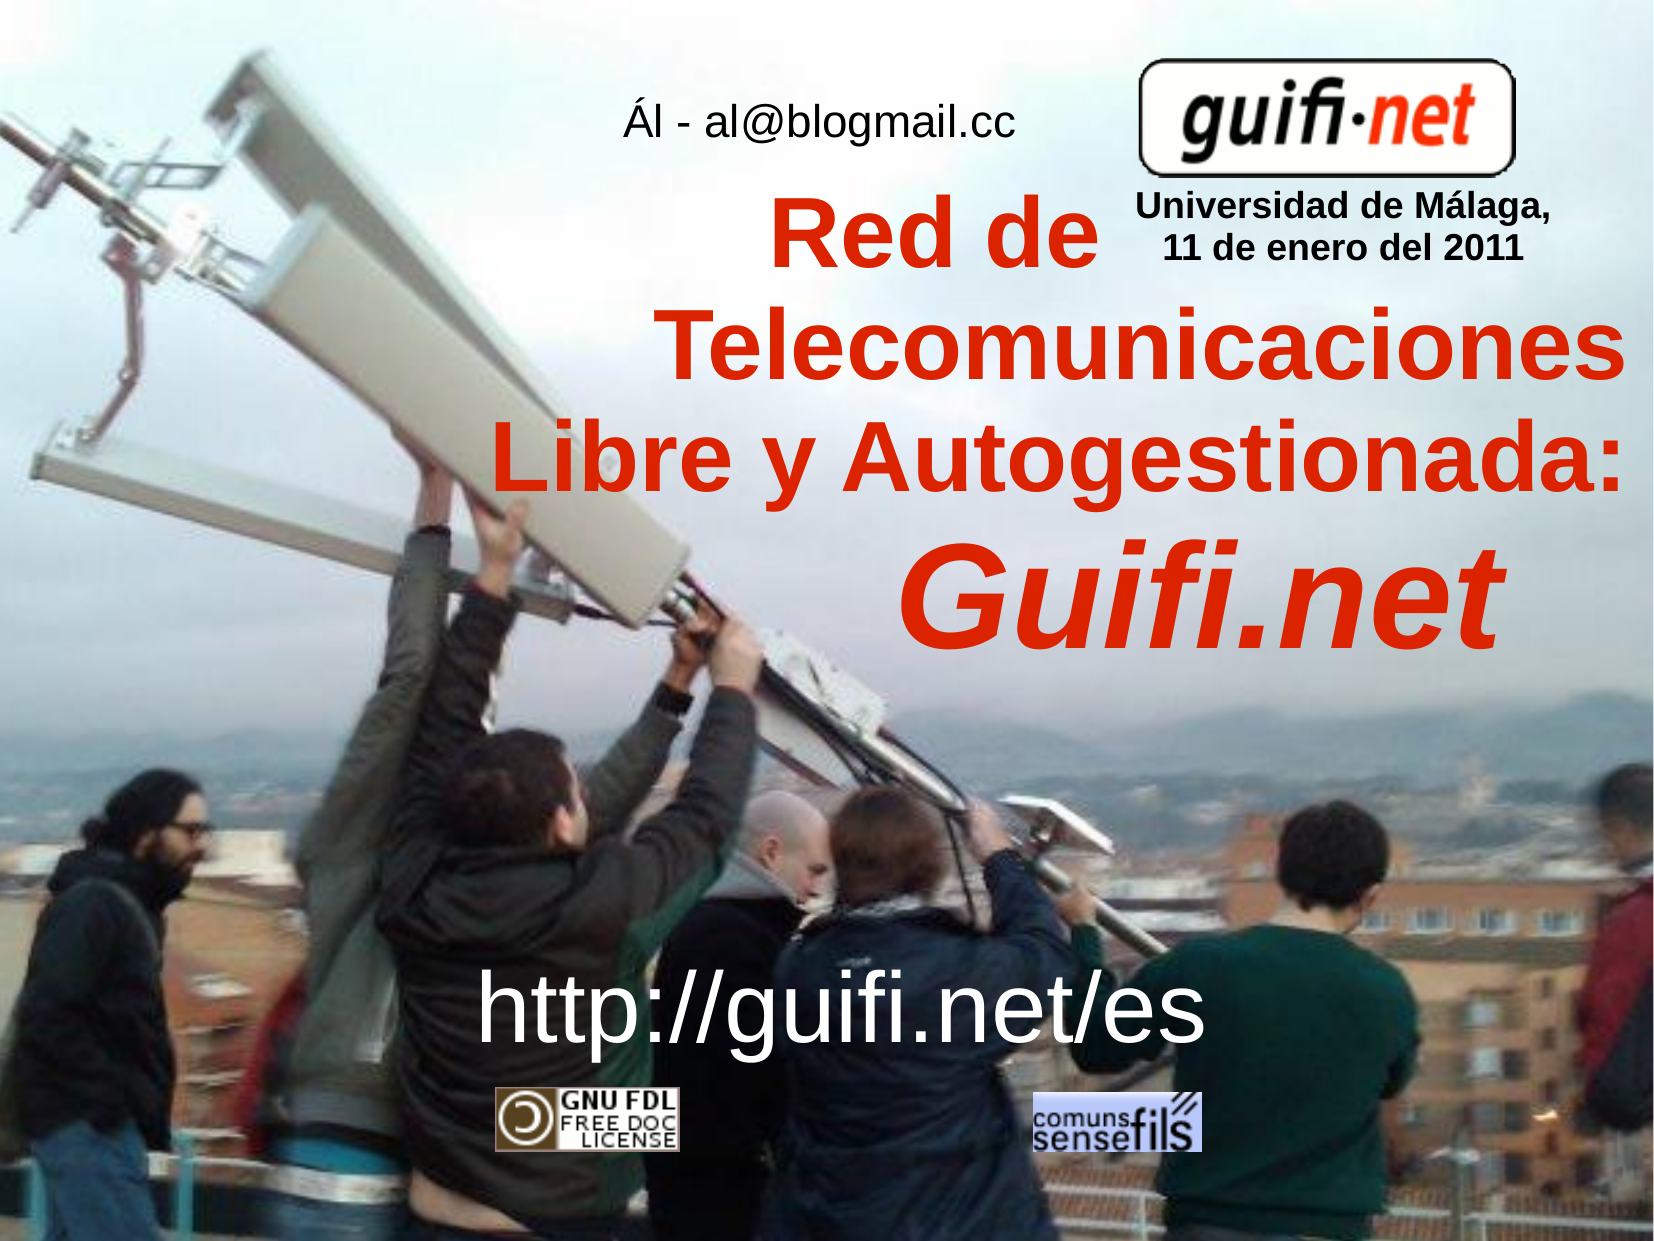

Ál - al@blogmail.cc
# Red de Telecomunicaciones Libre y Autogestionada: Guifi.net
Universidad de Málaga,
11 de enero del 2011
http://guifi.net/es